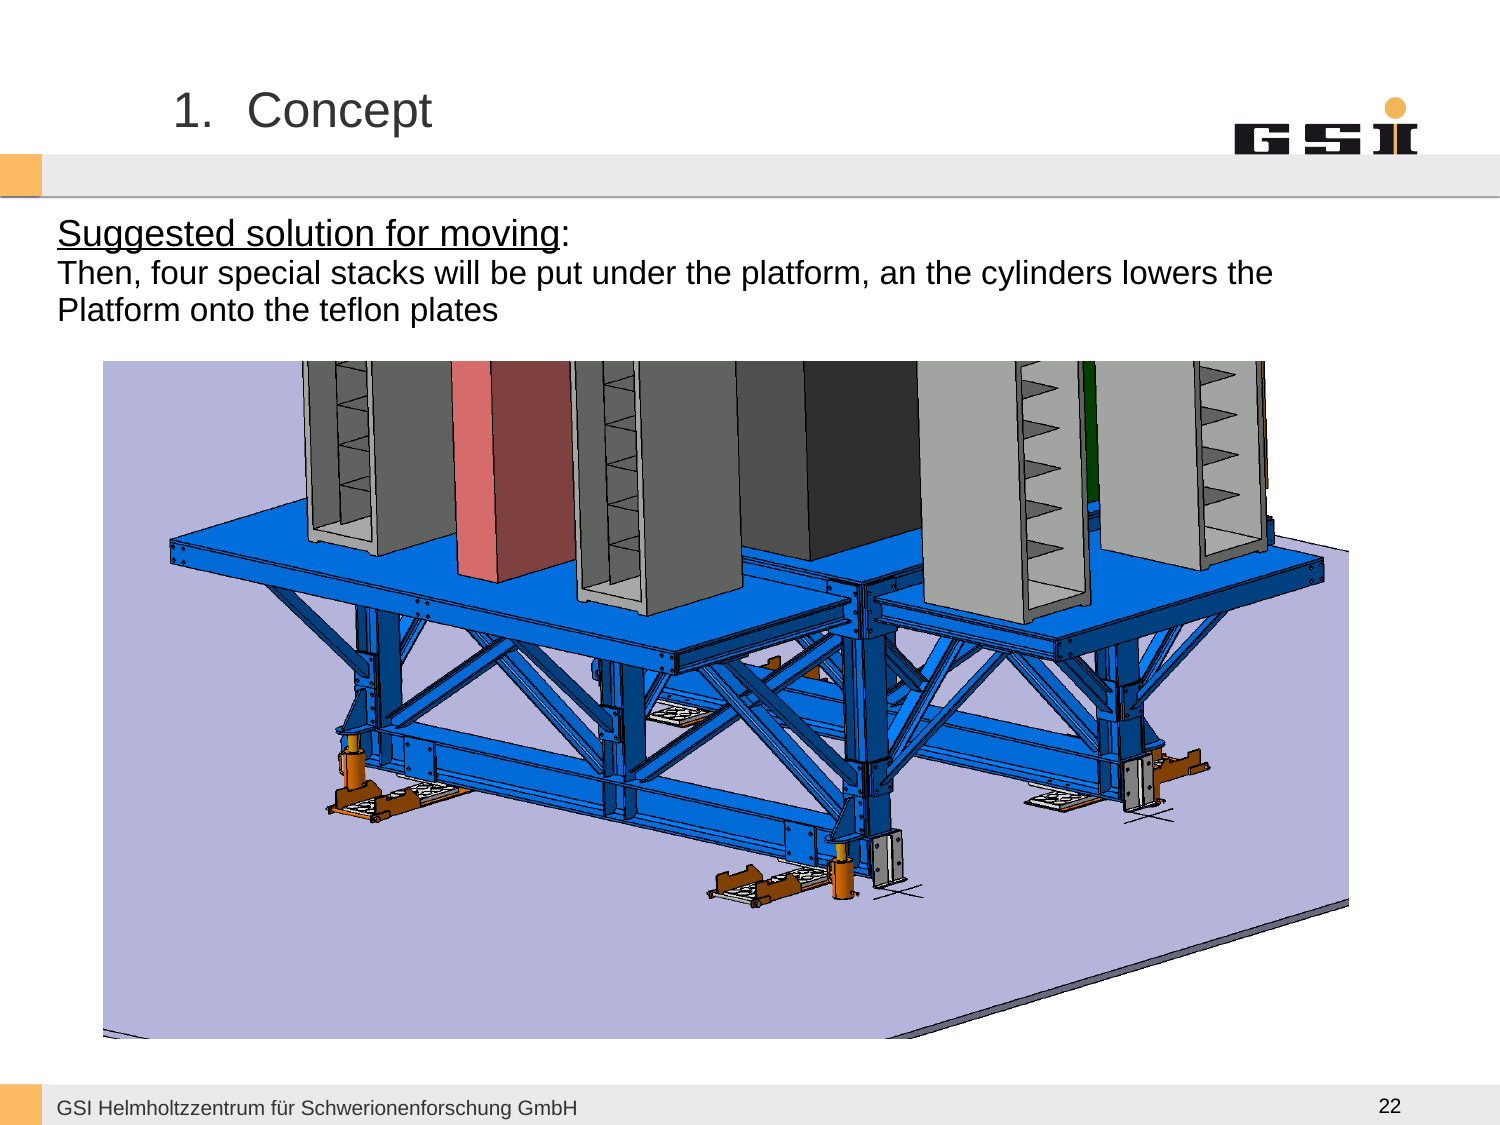

# 1.	Concept
Suggested solution for moving:
Then, four special stacks will be put under the platform, an the cylinders lowers the
Platform onto the teflon plates